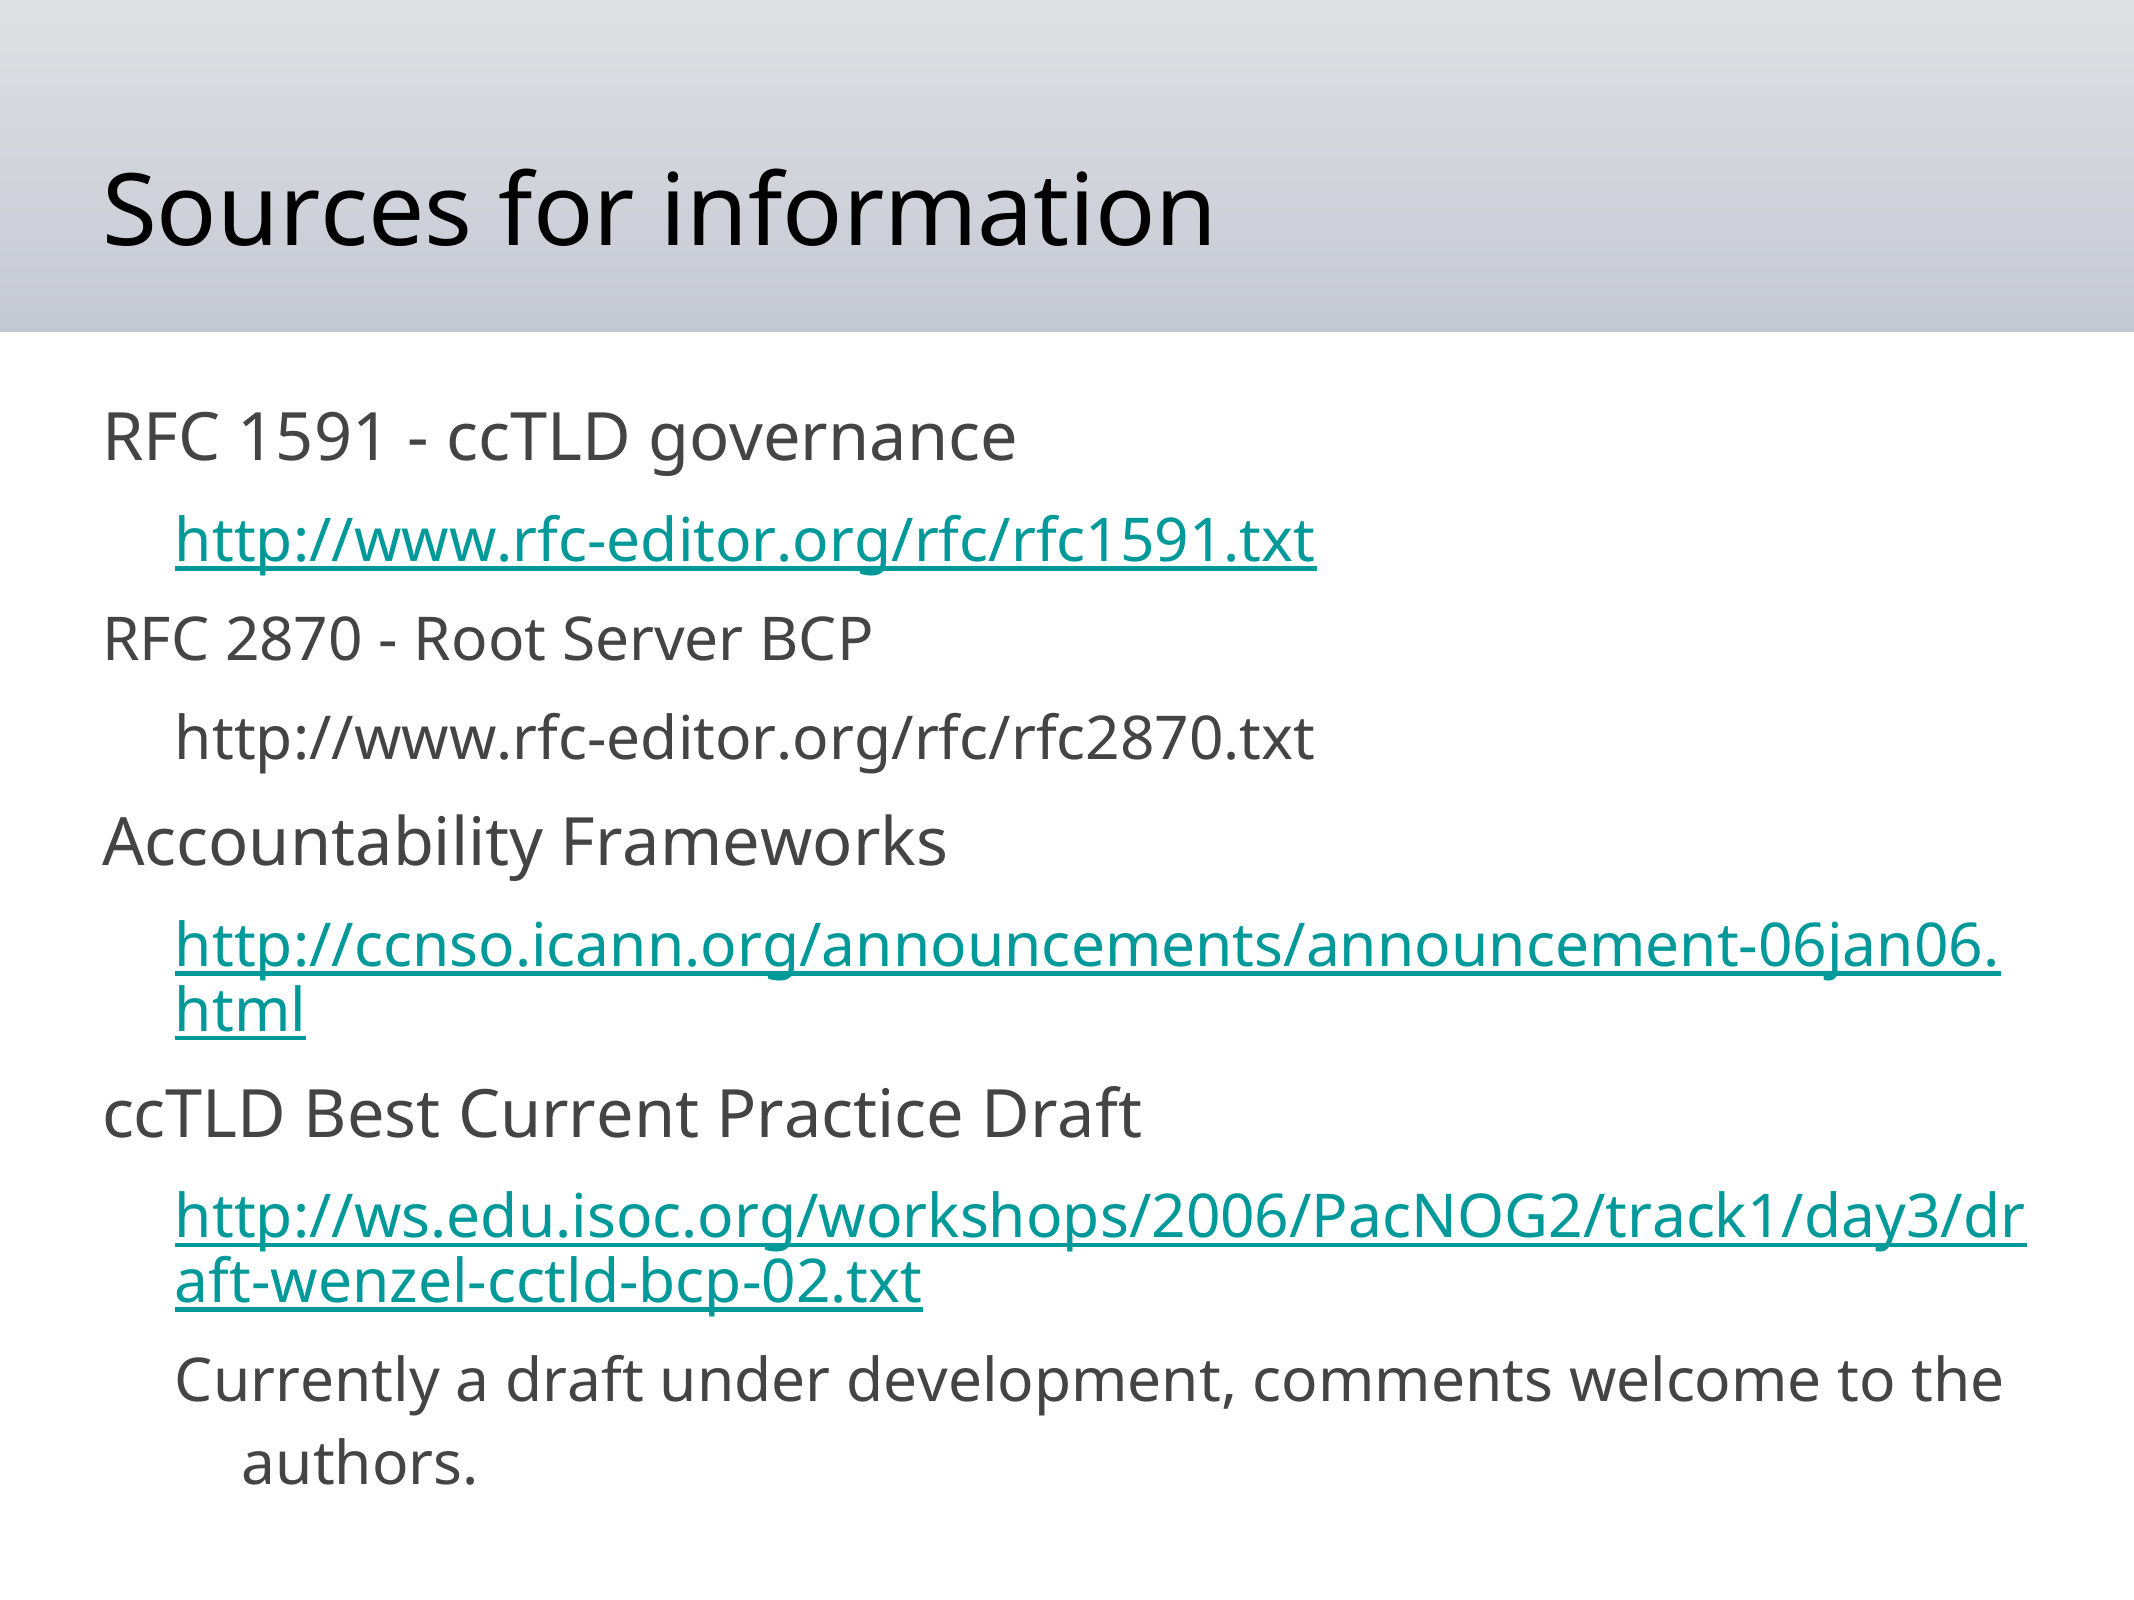

# Sources for information
RFC 1591 - ccTLD governance
http://www.rfc-editor.org/rfc/rfc1591.txt
RFC 2870 - Root Server BCP
http://www.rfc-editor.org/rfc/rfc2870.txt
Accountability Frameworks
http://ccnso.icann.org/announcements/announcement-06jan06.html
ccTLD Best Current Practice Draft
http://ws.edu.isoc.org/workshops/2006/PacNOG2/track1/day3/draft-wenzel-cctld-bcp-02.txt
Currently a draft under development, comments welcome to the authors.